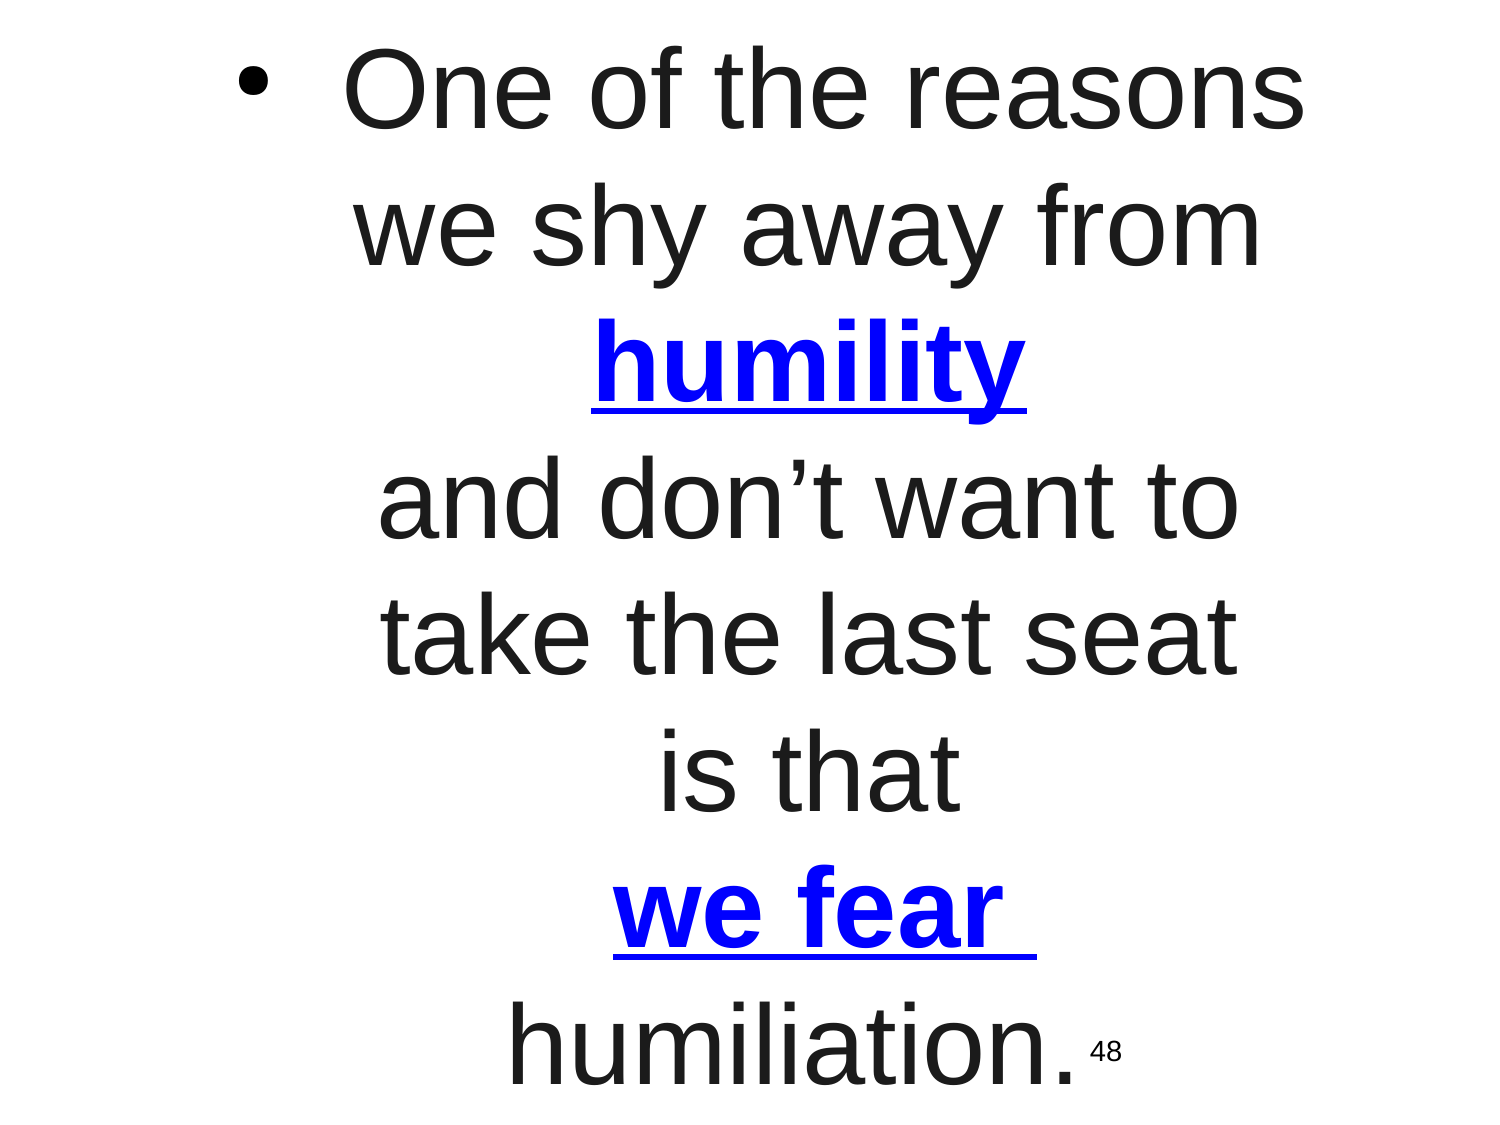

# One of the reasons we shy away from humility and don’t want to take the last seat is that we fear  humiliation.
48